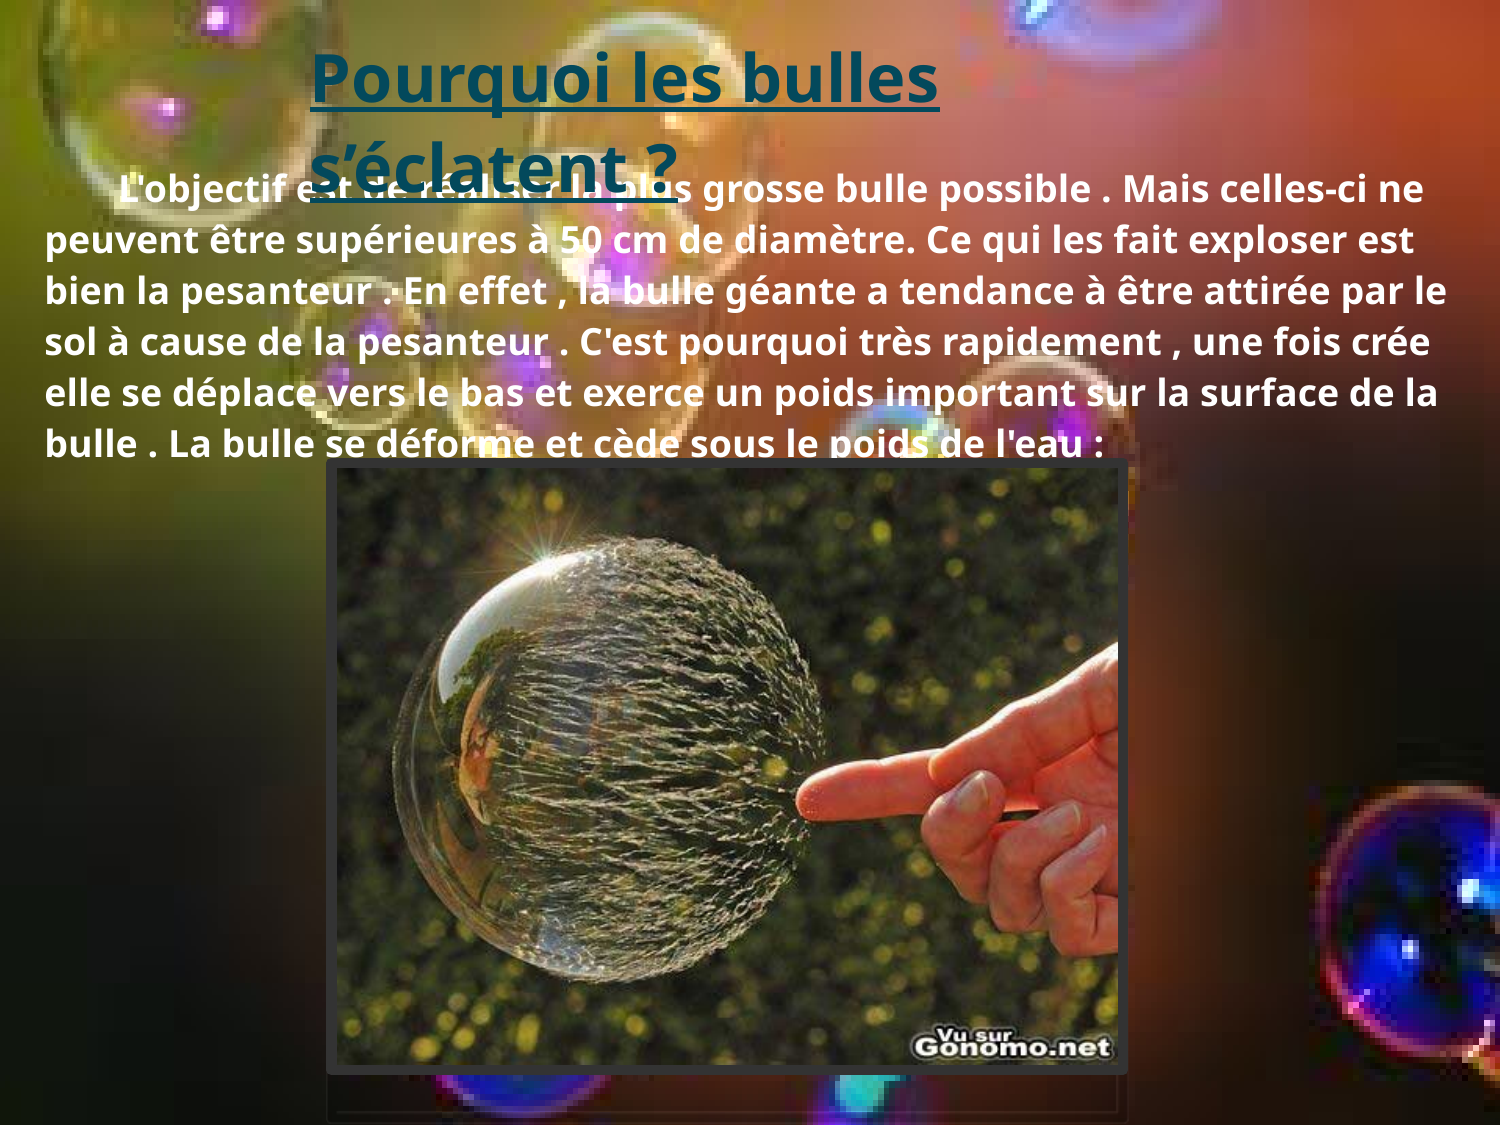

Pourquoi les bulles s’éclatent ?
#
	L'objectif est de réaliser la plus grosse bulle possible . Mais celles-ci ne peuvent être supérieures à 50 cm de diamètre. Ce qui les fait exploser est bien la pesanteur . En effet , la bulle géante a tendance à être attirée par le sol à cause de la pesanteur . C'est pourquoi très rapidement , une fois crée elle se déplace vers le bas et exerce un poids important sur la surface de la bulle . La bulle se déforme et cède sous le poids de l'eau :